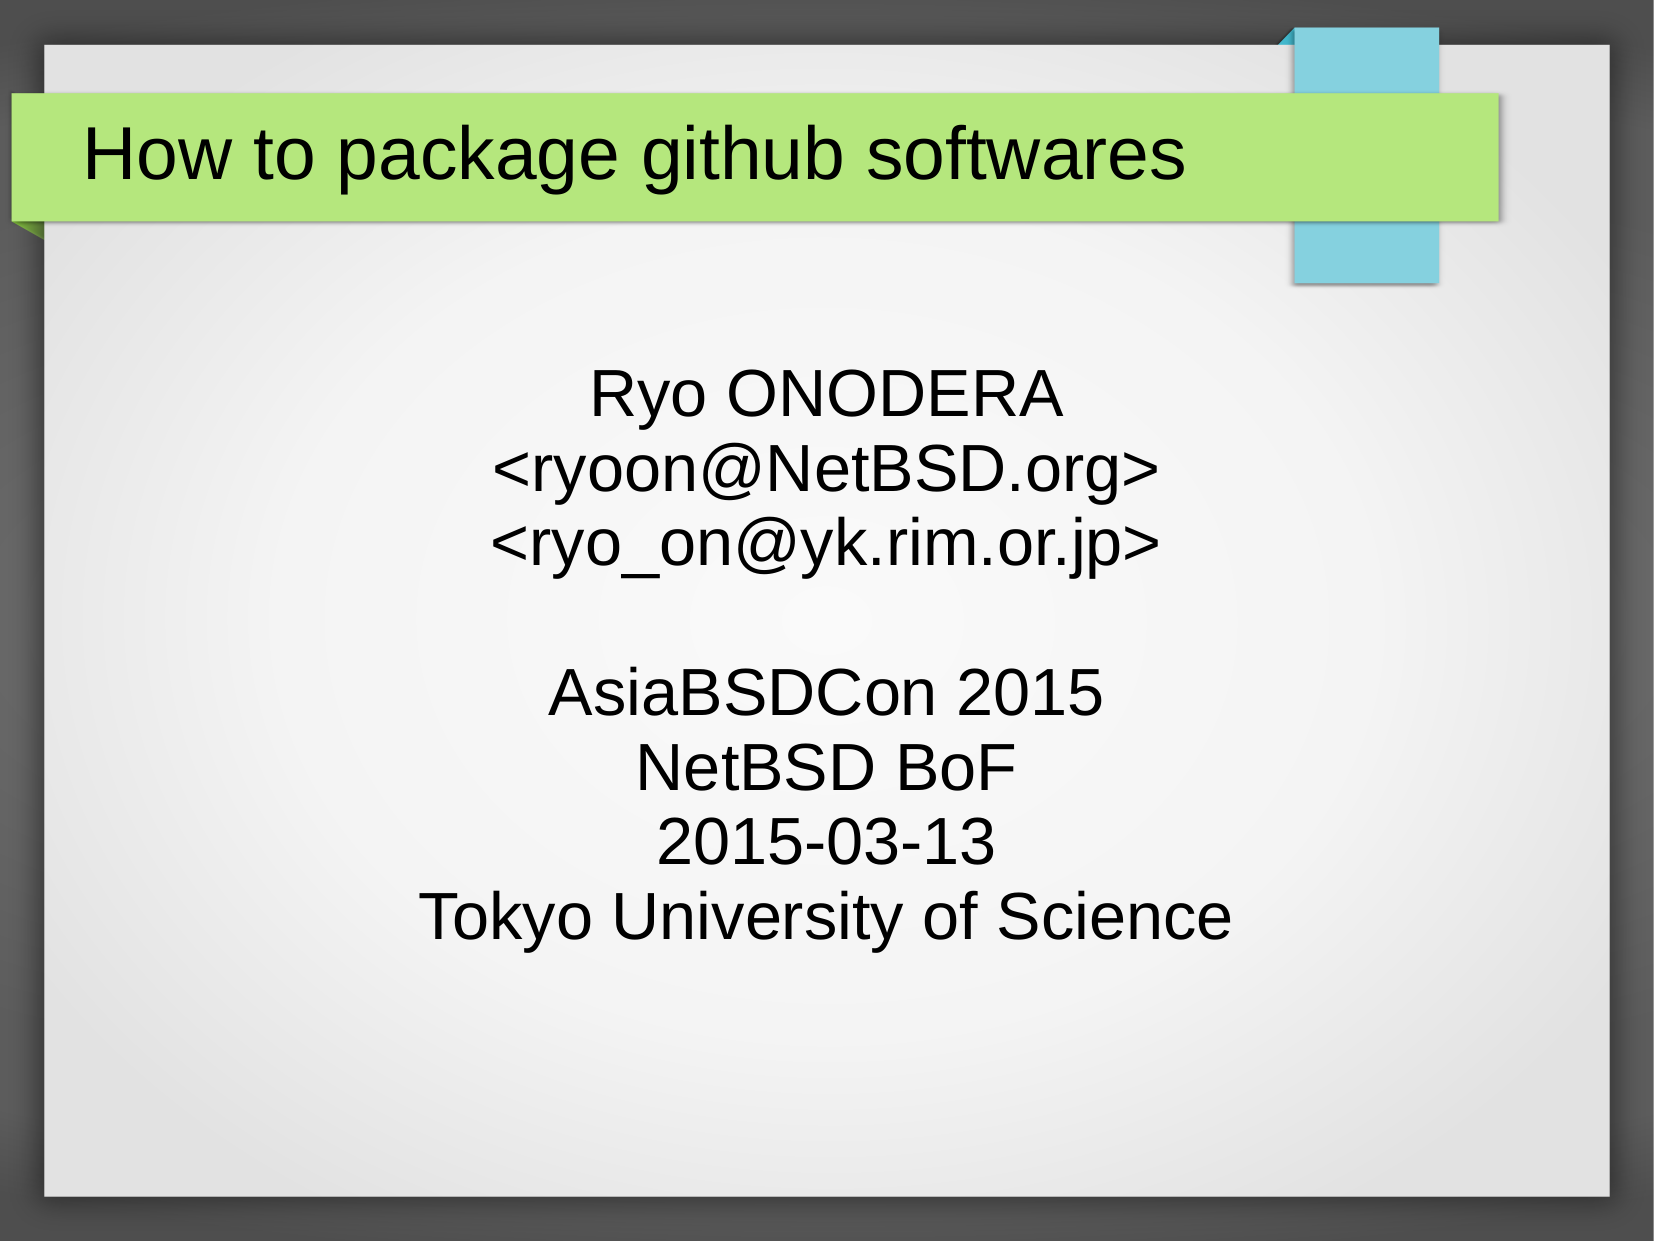

# How to package github softwares
Ryo ONODERA
<ryoon@NetBSD.org>
<ryo_on@yk.rim.or.jp>
AsiaBSDCon 2015
NetBSD BoF
2015-03-13
Tokyo University of Science